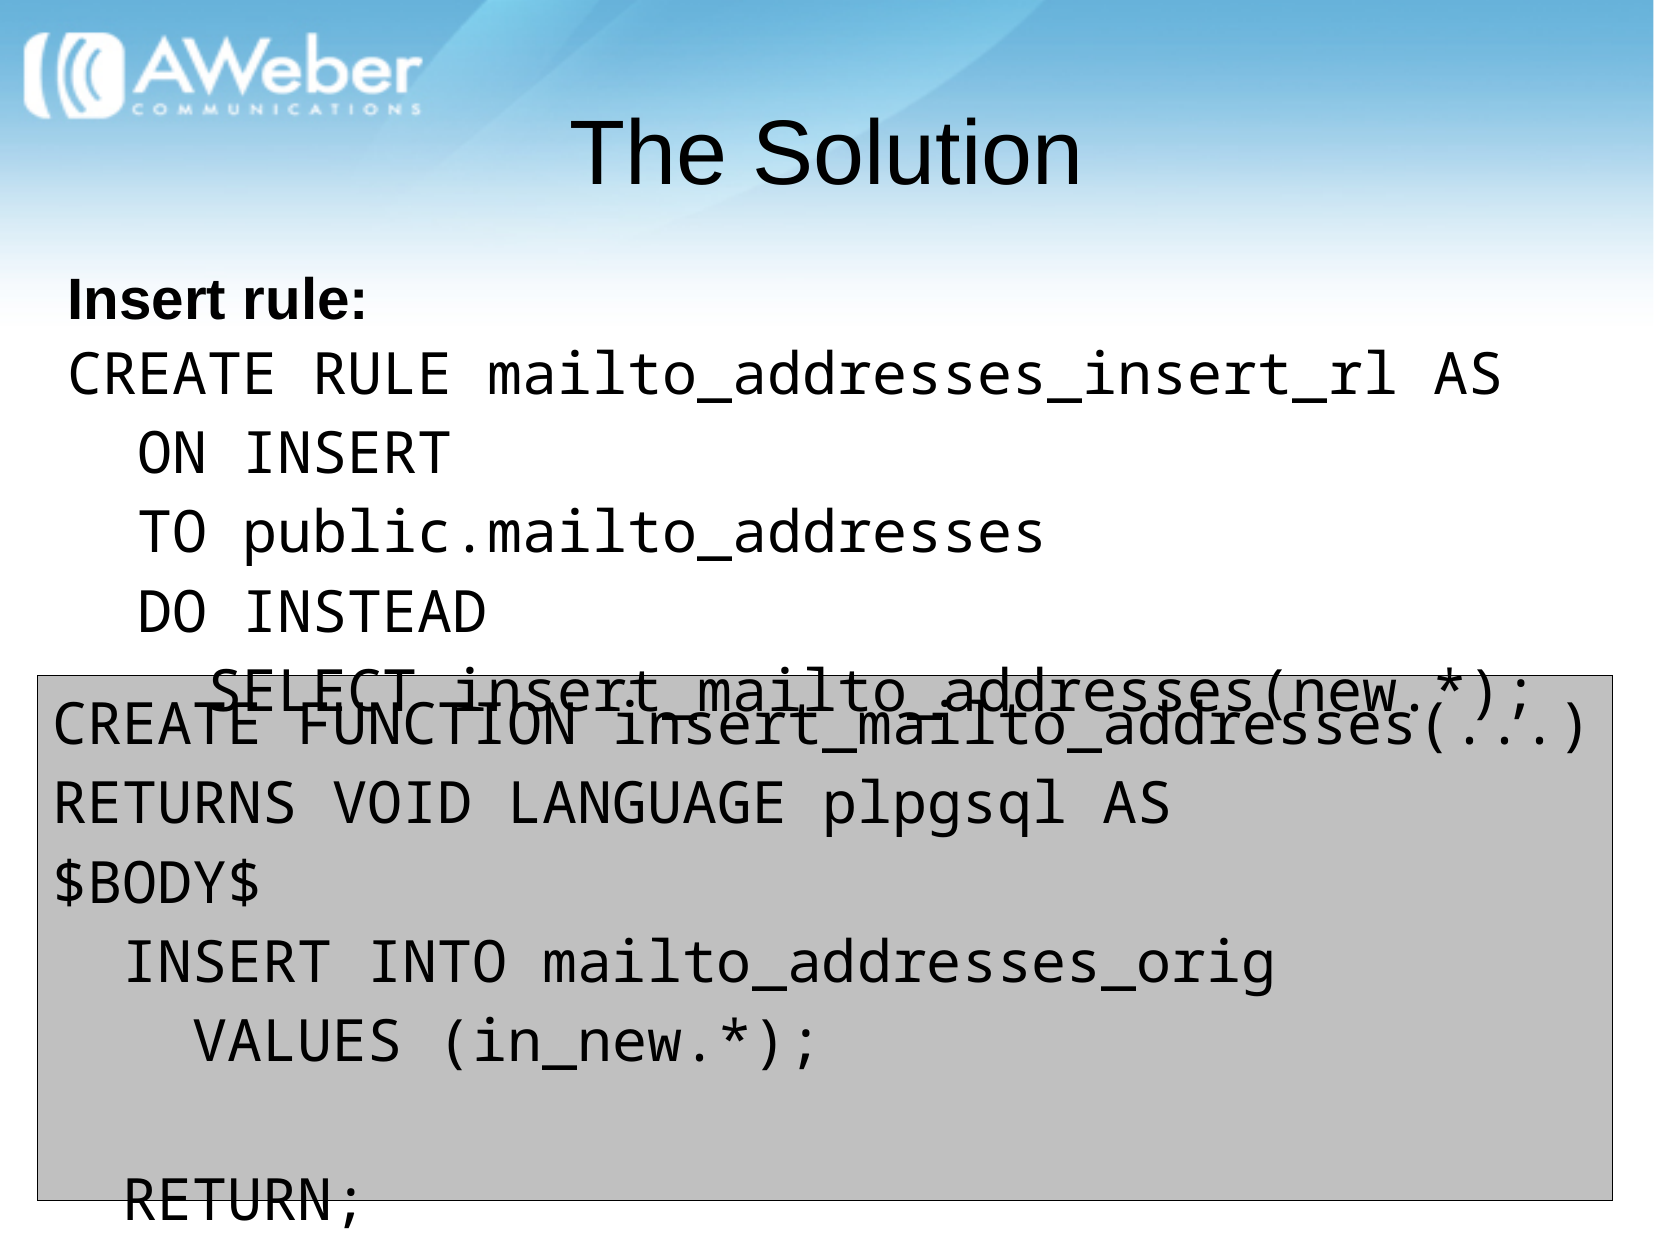

# The Solution
Insert rule:
CREATE RULE mailto_addresses_insert_rl AS
 ON INSERT
 TO public.mailto_addresses
 DO INSTEAD
 SELECT insert_mailto_addresses(new.*);
CREATE FUNCTION insert_mailto_addresses(...)
RETURNS VOID LANGUAGE plpgsql AS
$BODY$
 INSERT INTO mailto_addresses_orig
 VALUES (in_new.*);
 RETURN;
$BODY$;
28